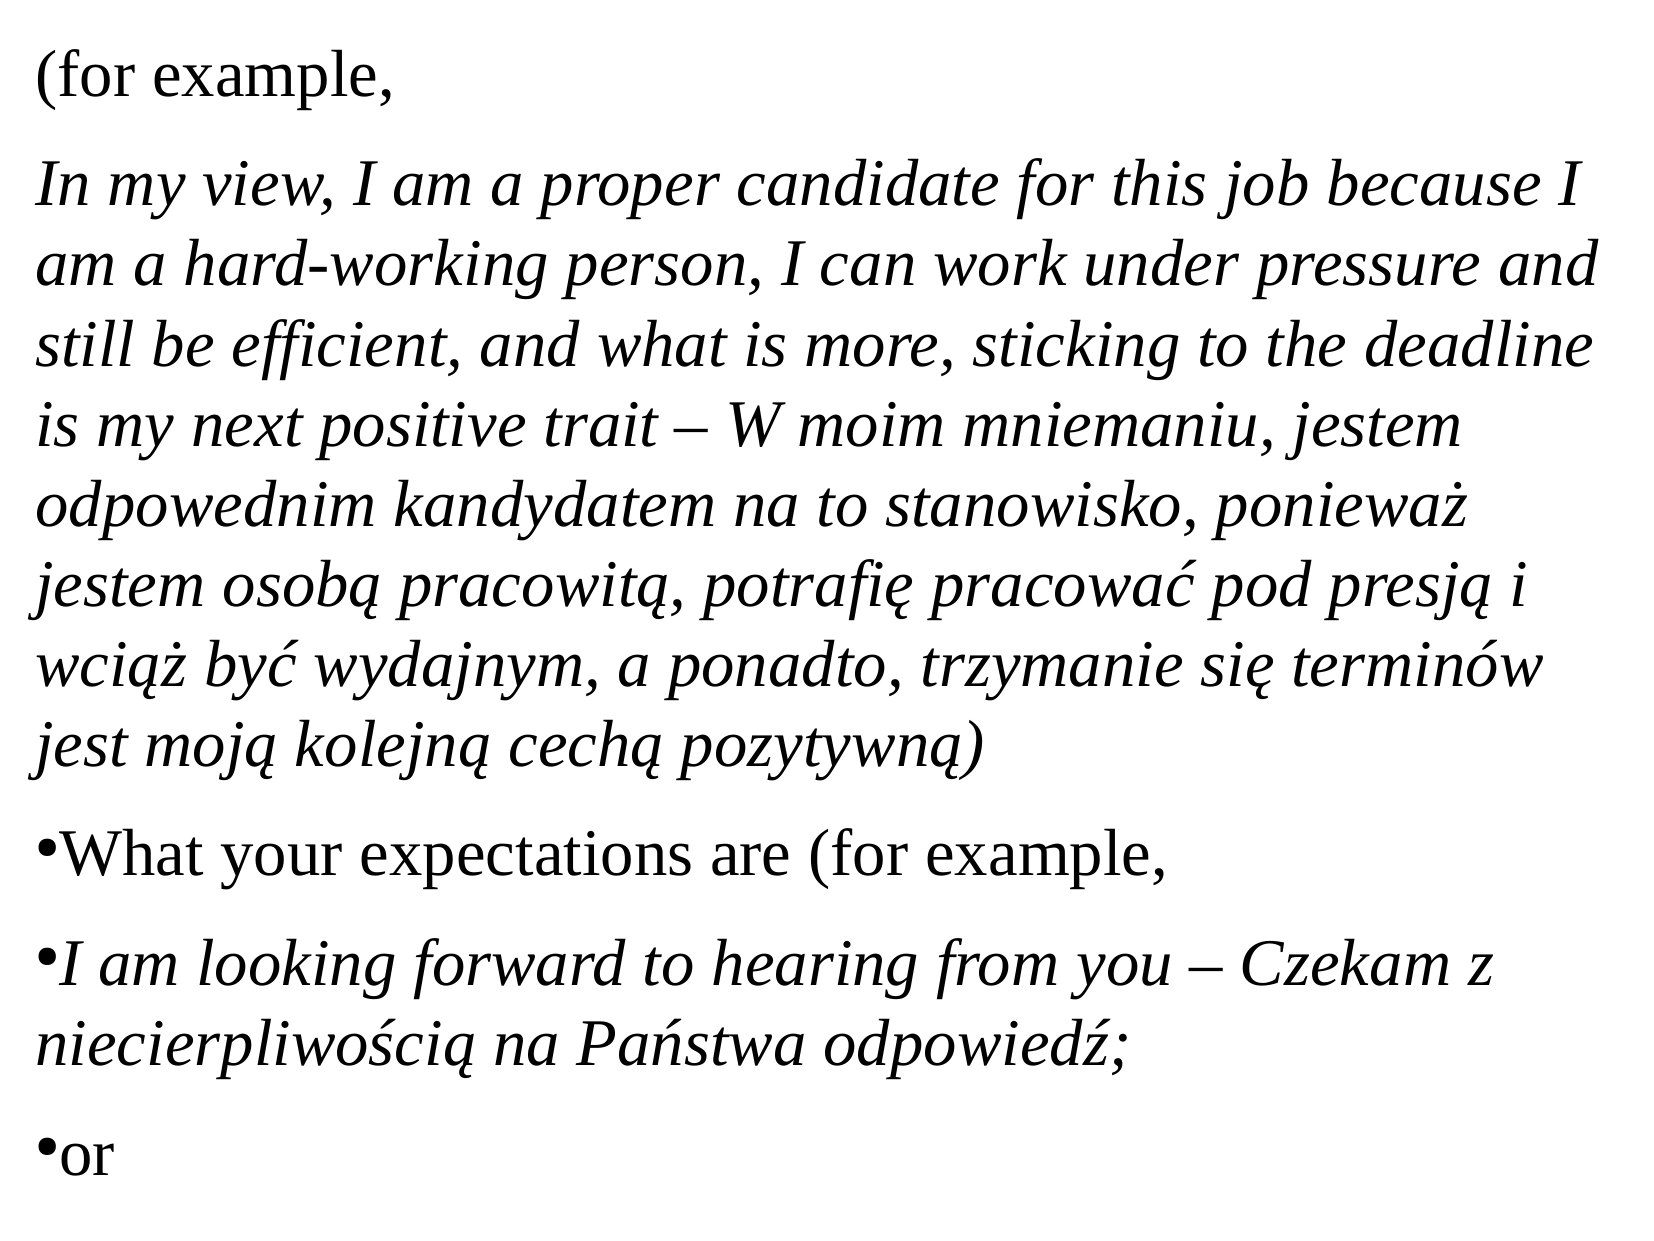

# (for example,
In my view, I am a proper candidate for this job because I am a hard-working person, I can work under pressure and still be efficient, and what is more, sticking to the deadline is my next positive trait – W moim mniemaniu, jestem odpowednim kandydatem na to stanowisko, ponieważ jestem osobą pracowitą, potrafię pracować pod presją i wciąż być wydajnym, a ponadto, trzymanie się terminów jest moją kolejną cechą pozytywną)
What your expectations are (for example,
I am looking forward to hearing from you – Czekam z niecierpliwością na Państwa odpowiedź;
or